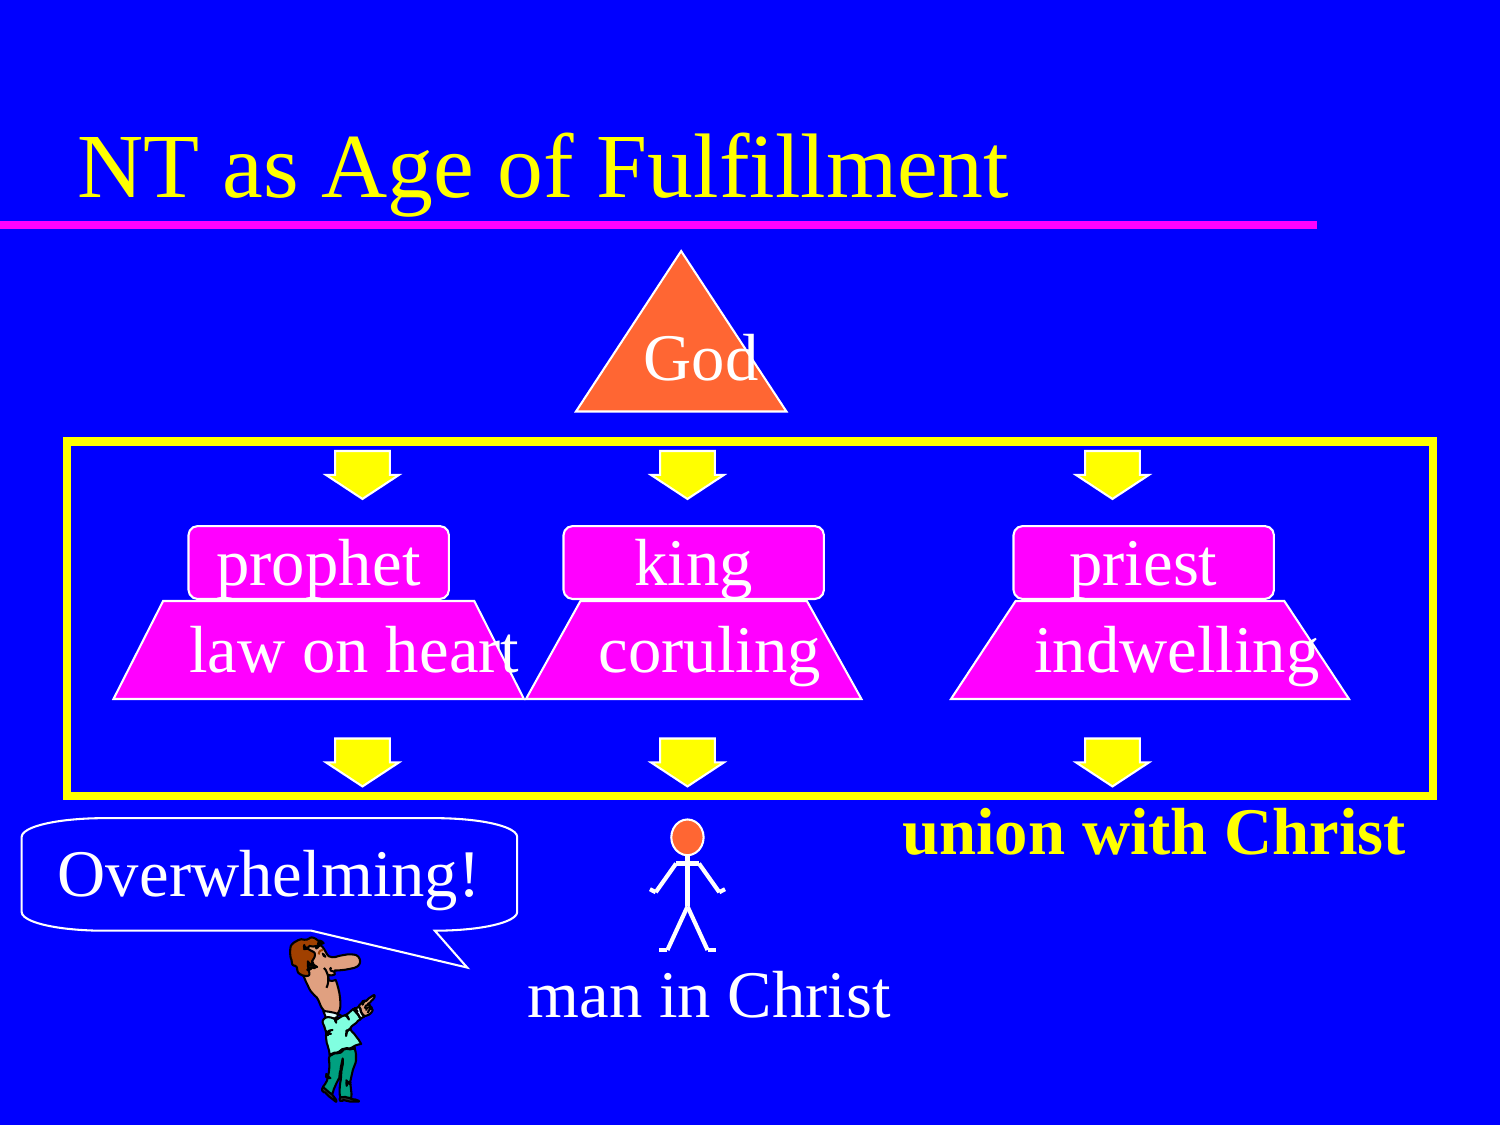

# NT as Age of Fulfillment
God
union with Christ
man in Christ
prophet
king
priest
law on heart
coruling
indwelling
Overwhelming!